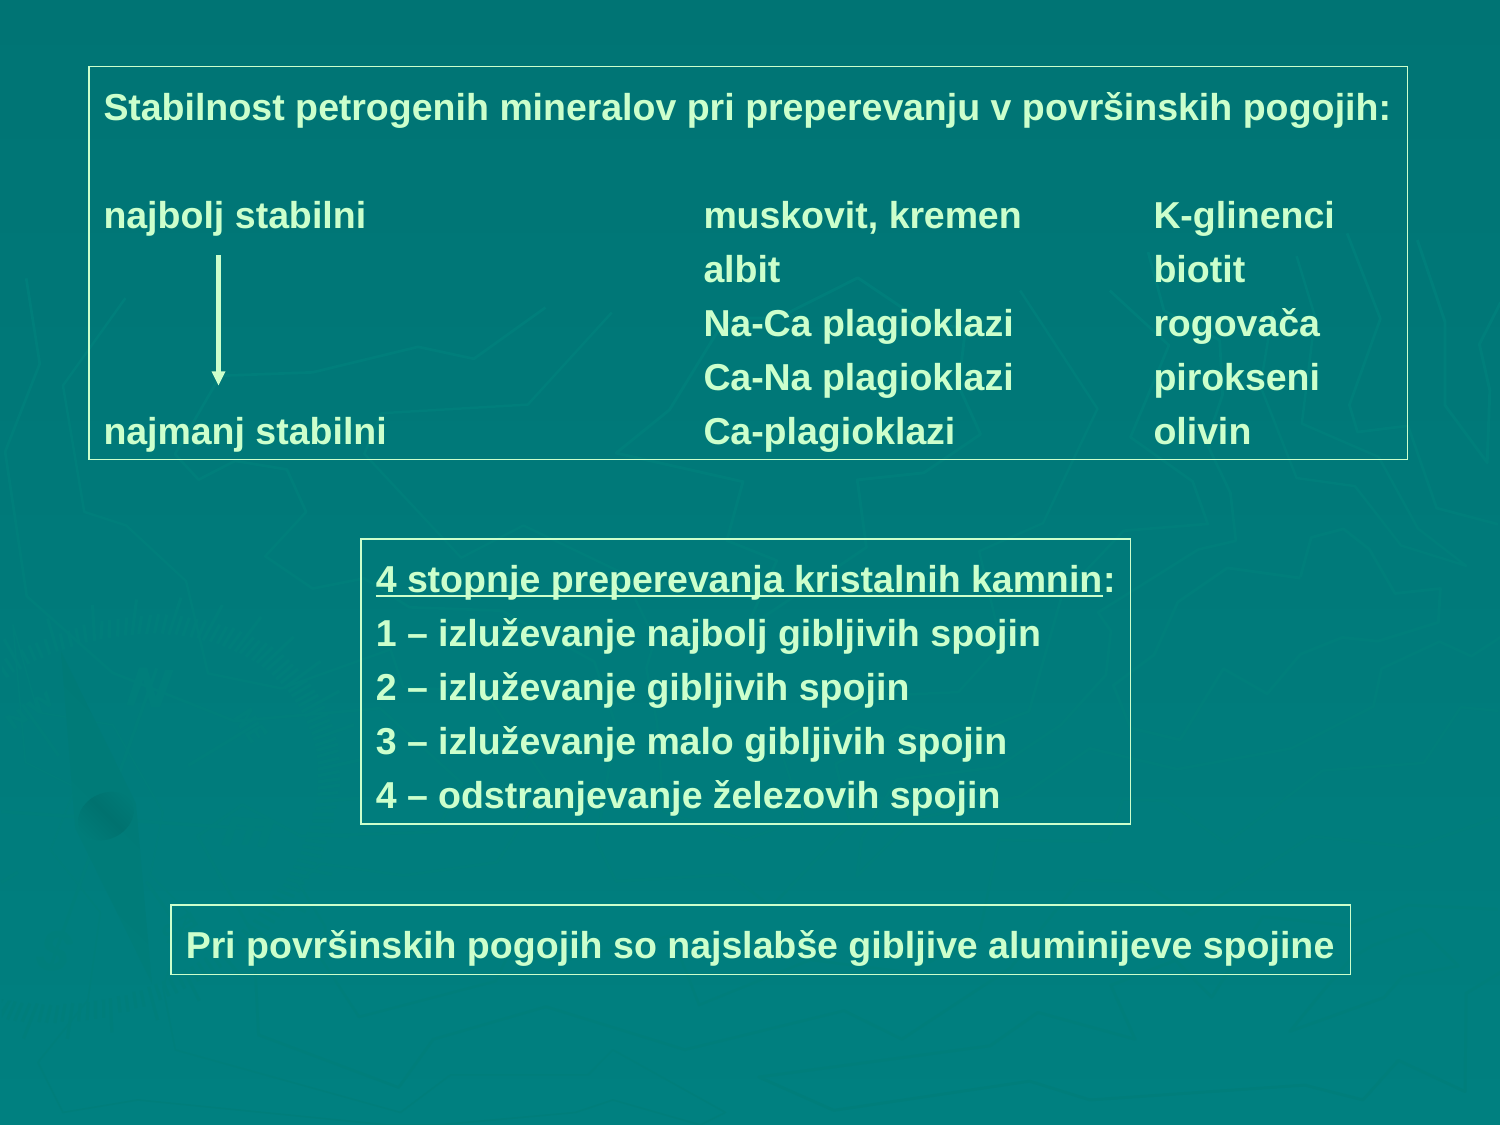

Stabilnost petrogenih mineralov pri preperevanju v površinskih pogojih:
najbolj stabilni			muskovit, kremen	K-glinenci
 				albit			biotit
 				Na-Ca plagioklazi	rogovača
 				Ca-Na plagioklazi	pirokseni
najmanj stabilni 			Ca-plagioklazi		olivin
4 stopnje preperevanja kristalnih kamnin:
1 – izluževanje najbolj gibljivih spojin
2 – izluževanje gibljivih spojin
3 – izluževanje malo gibljivih spojin
4 – odstranjevanje železovih spojin
Pri površinskih pogojih so najslabše gibljive aluminijeve spojine